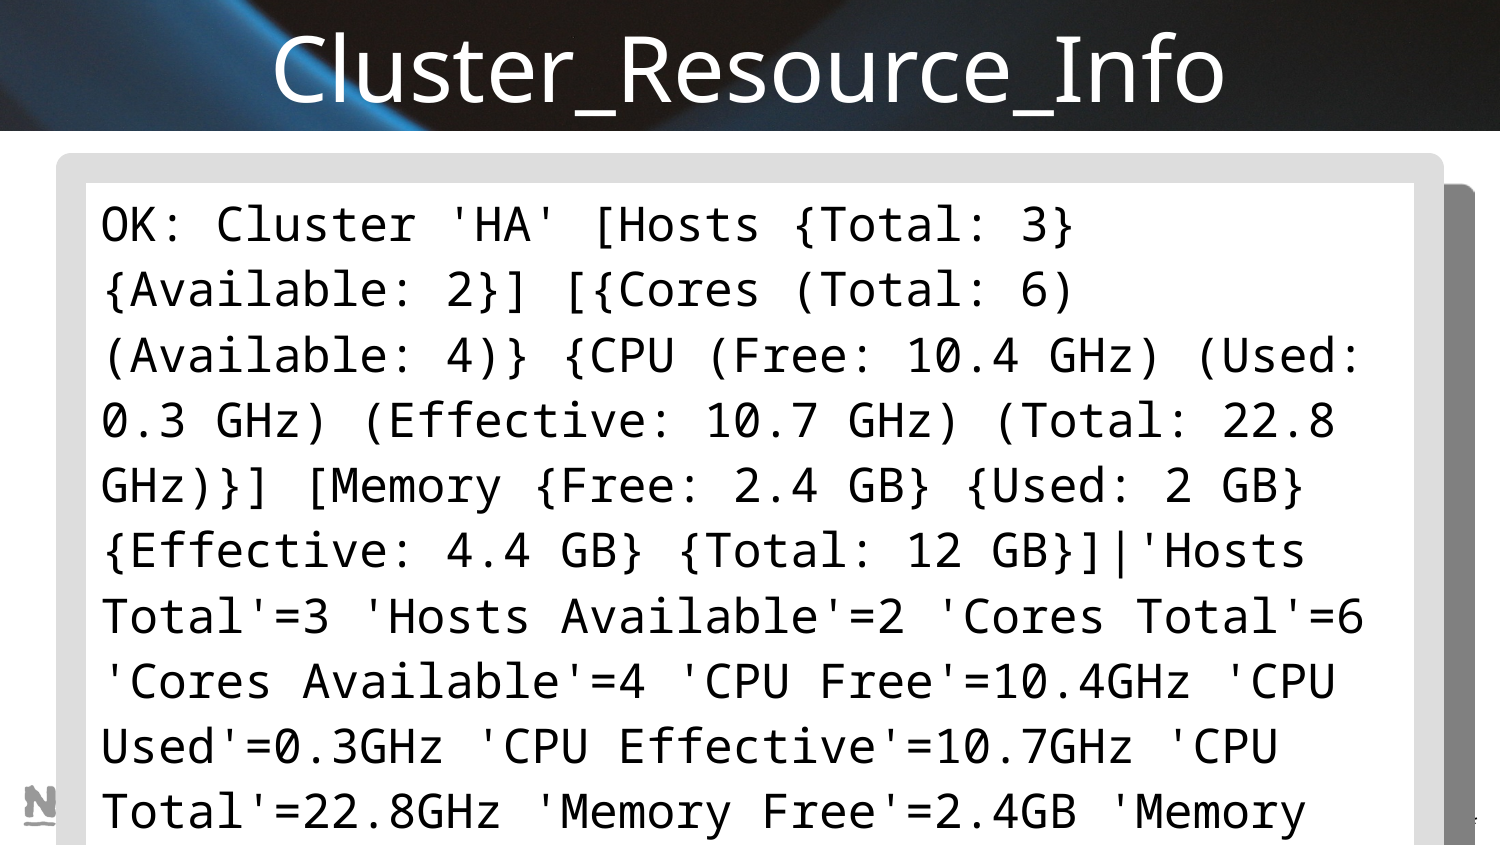

# Cluster_Resource_Info
Reports the resources in a cluster such as Hosts, CPU and Memory
	Always returns an OK state
	Returned as GHz and GB by default.
Required Arguments:
	--cluster
Optional Arguments:
	--reporting_si CPU_Speed:<Hertz>, Memory_Size:<Bytes>
box293_check_vmware.pl --check Cluster_Resource_Info --server 192.168.1.211 --cluster HA
OK: Cluster 'HA' [Hosts {Total: 3} {Available: 2}] [{Cores (Total: 6) (Available: 4)} {CPU (Free: 10.4 GHz) (Used: 0.3 GHz) (Effective: 10.7 GHz) (Total: 22.8 GHz)}] [Memory {Free: 2.4 GB} {Used: 2 GB} {Effective: 4.4 GB} {Total: 12 GB}]|'Hosts Total'=3 'Hosts Available'=2 'Cores Total'=6 'Cores Available'=4 'CPU Free'=10.4GHz 'CPU Used'=0.3GHz 'CPU Effective'=10.7GHz 'CPU Total'=22.8GHz 'Memory Free'=2.4GB 'Memory Used'=2GB 'Memory Effective'=4.4GB 'Memory Total'=12GB
OK: Cluster 'HA' [Hosts {Total: 3} {Available: 2}] [{Cores (Total: 6) (Available: 4)} {CPU (Free: 10.4 GHz) (Used: 0.3 GHz) (Effective: 10.7 GHz) (Total: 22.8 GHz)}] [Memory {Free: 2.4 GB} {Used: 2 GB} {Effective: 4.4 GB} {Total: 12 GB}]|'Hosts Total'=3 'Hosts Available'=2 'Cores Total'=6 'Cores Available'=4 'CPU Free'=10.4GHz 'CPU Used'=0.3GHz 'CPU Effective'=10.7GHz 'CPU Total'=22.8GHz 'Memory Free'=2.4GB 'Memory Used'=2GB 'Memory Effective'=4.4GB 'Memory Total'=12GB
*